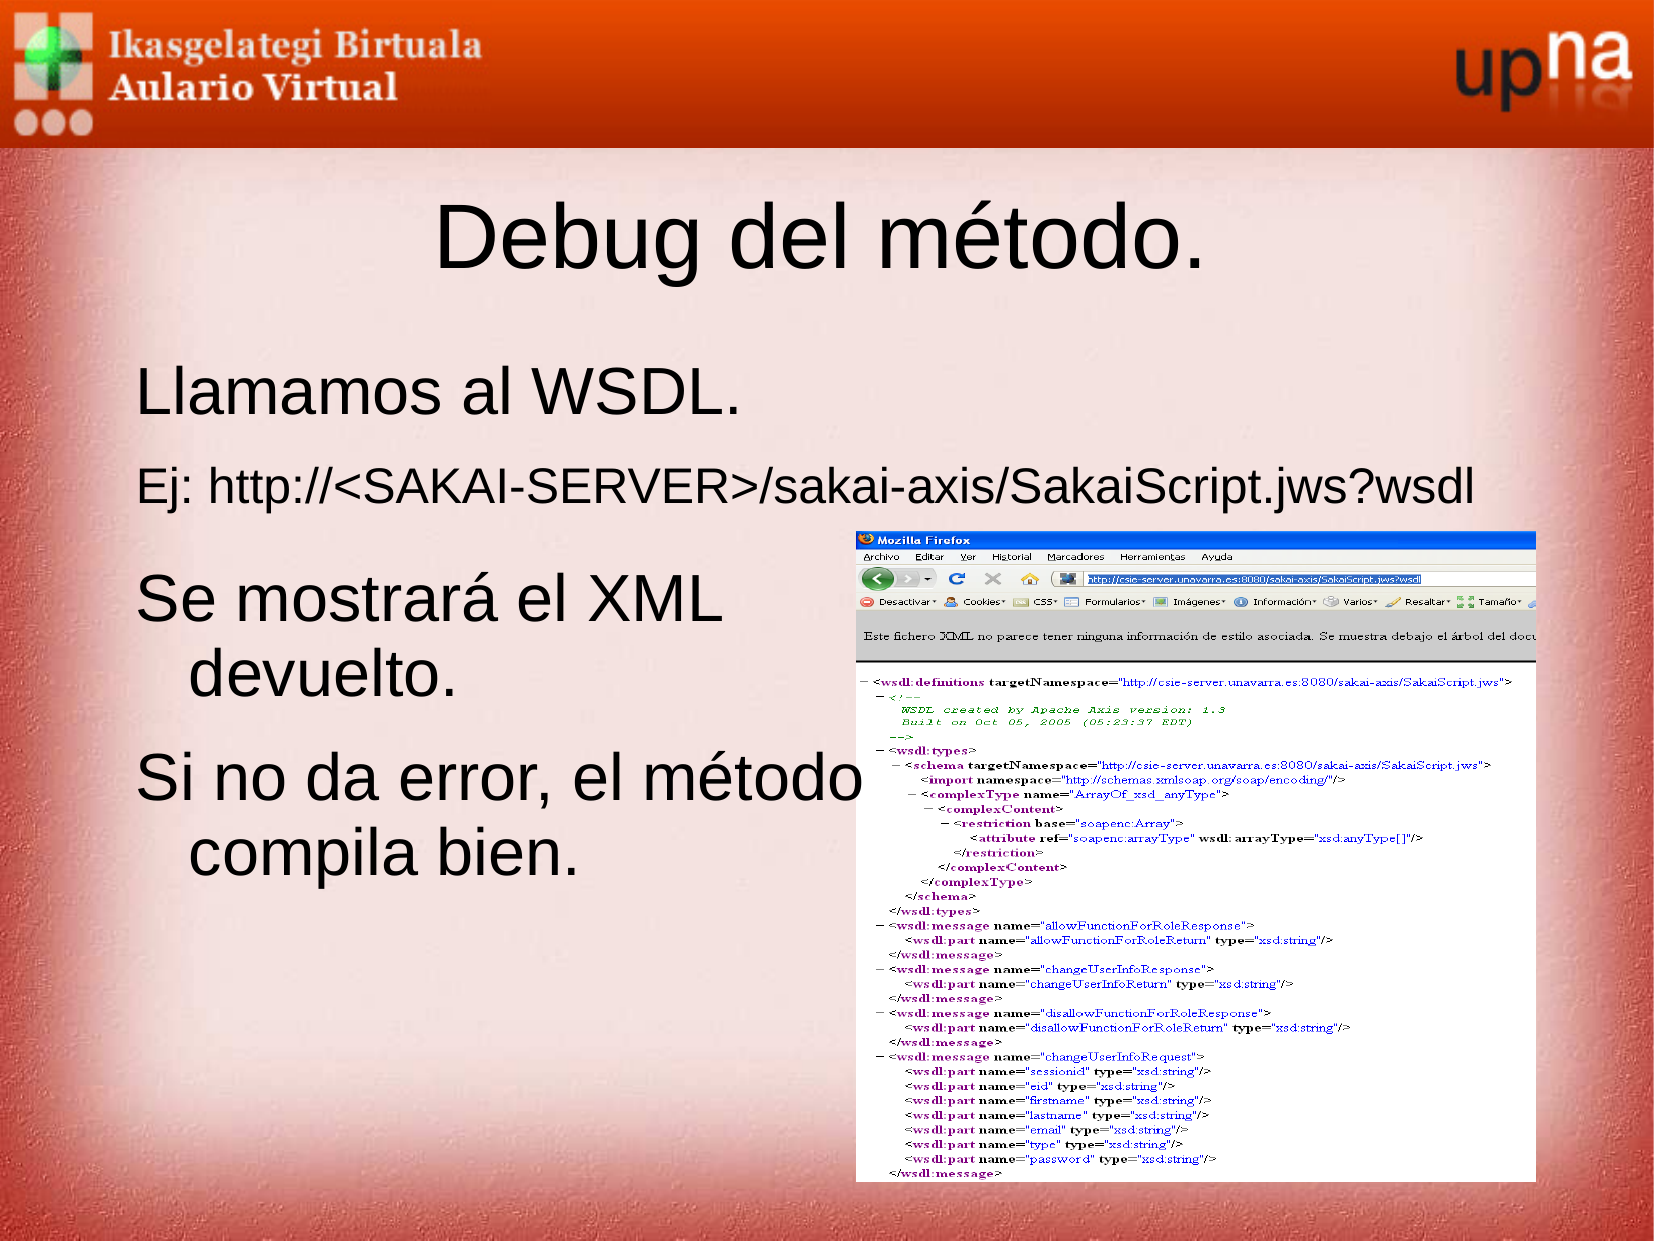

# Debug del método.
Llamamos al WSDL.
Ej: http://<SAKAI-SERVER>/sakai-axis/SakaiScript.jws?wsdl
Se mostrará el XML devuelto.
Si no da error, el método compila bien.